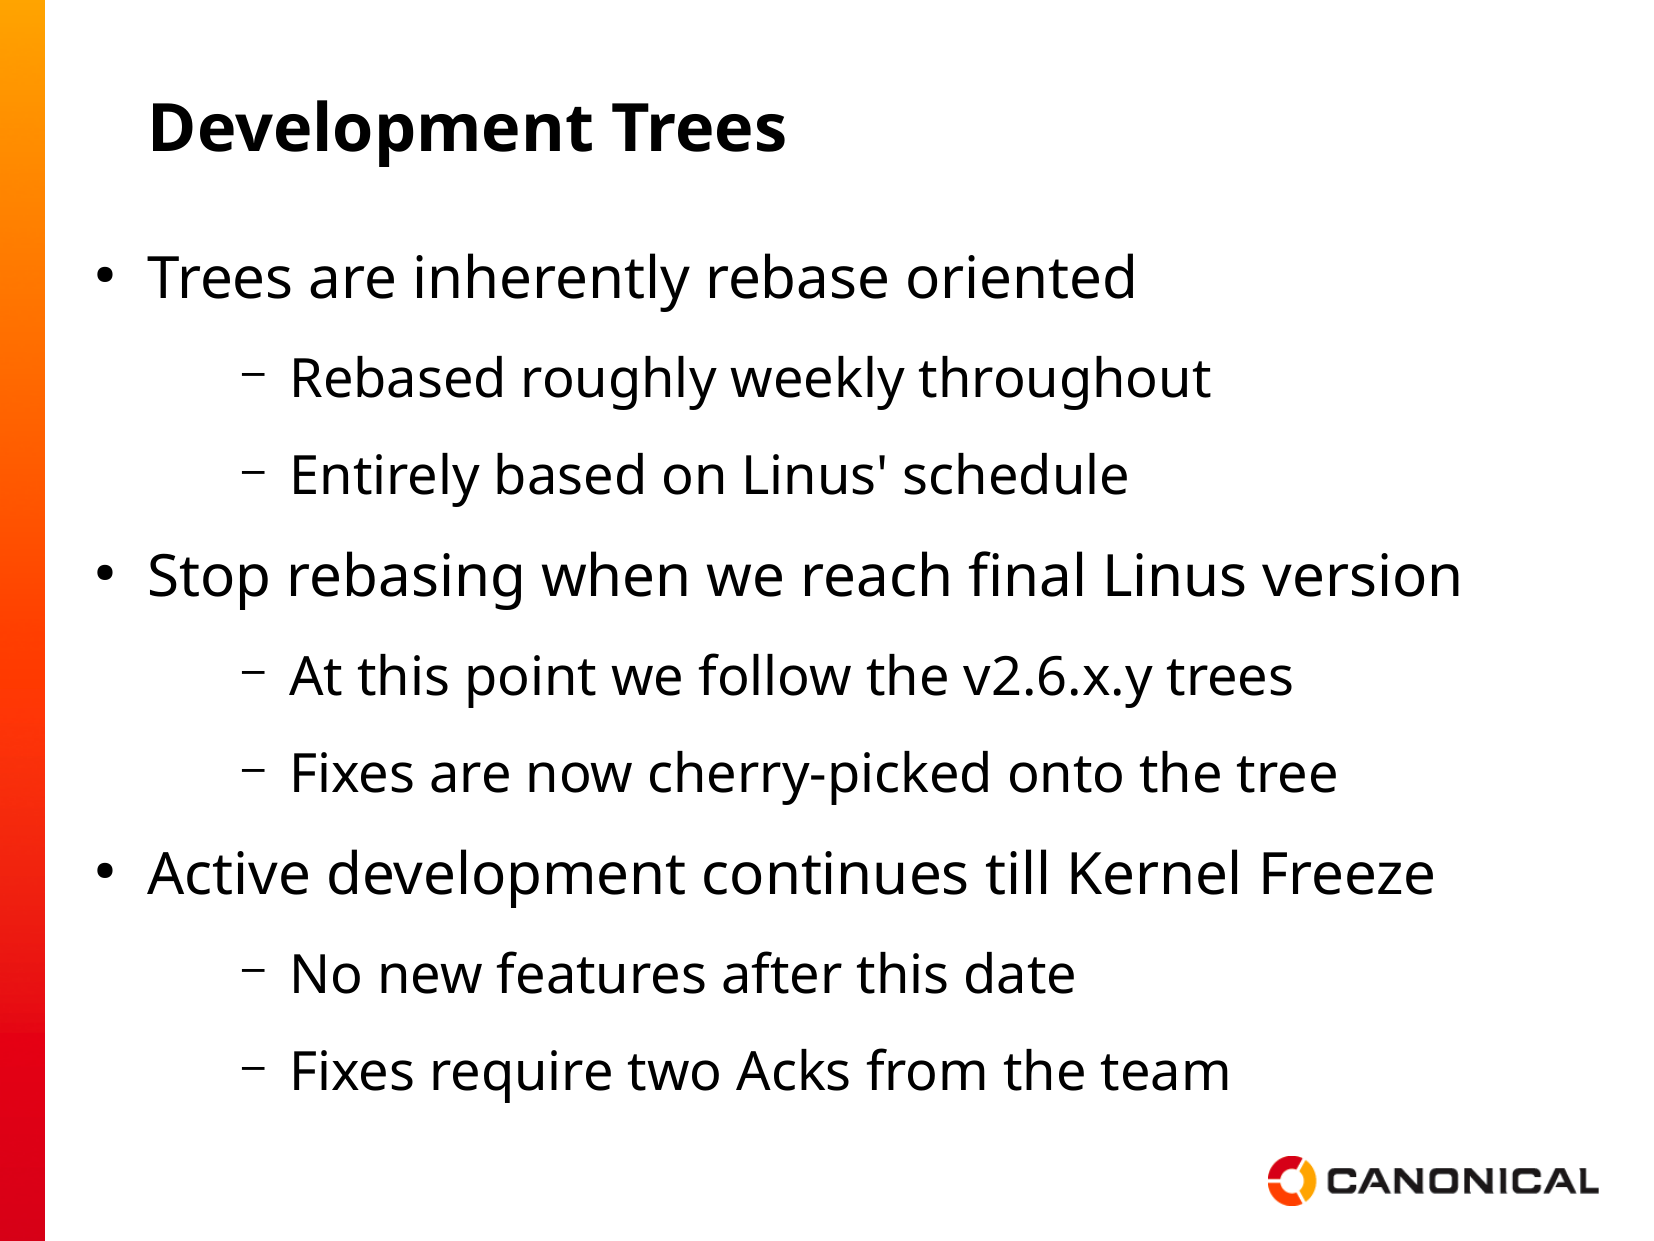

# Development Trees
Trees are inherently rebase oriented
Rebased roughly weekly throughout
Entirely based on Linus' schedule
Stop rebasing when we reach final Linus version
At this point we follow the v2.6.x.y trees
Fixes are now cherry-picked onto the tree
Active development continues till Kernel Freeze
No new features after this date
Fixes require two Acks from the team